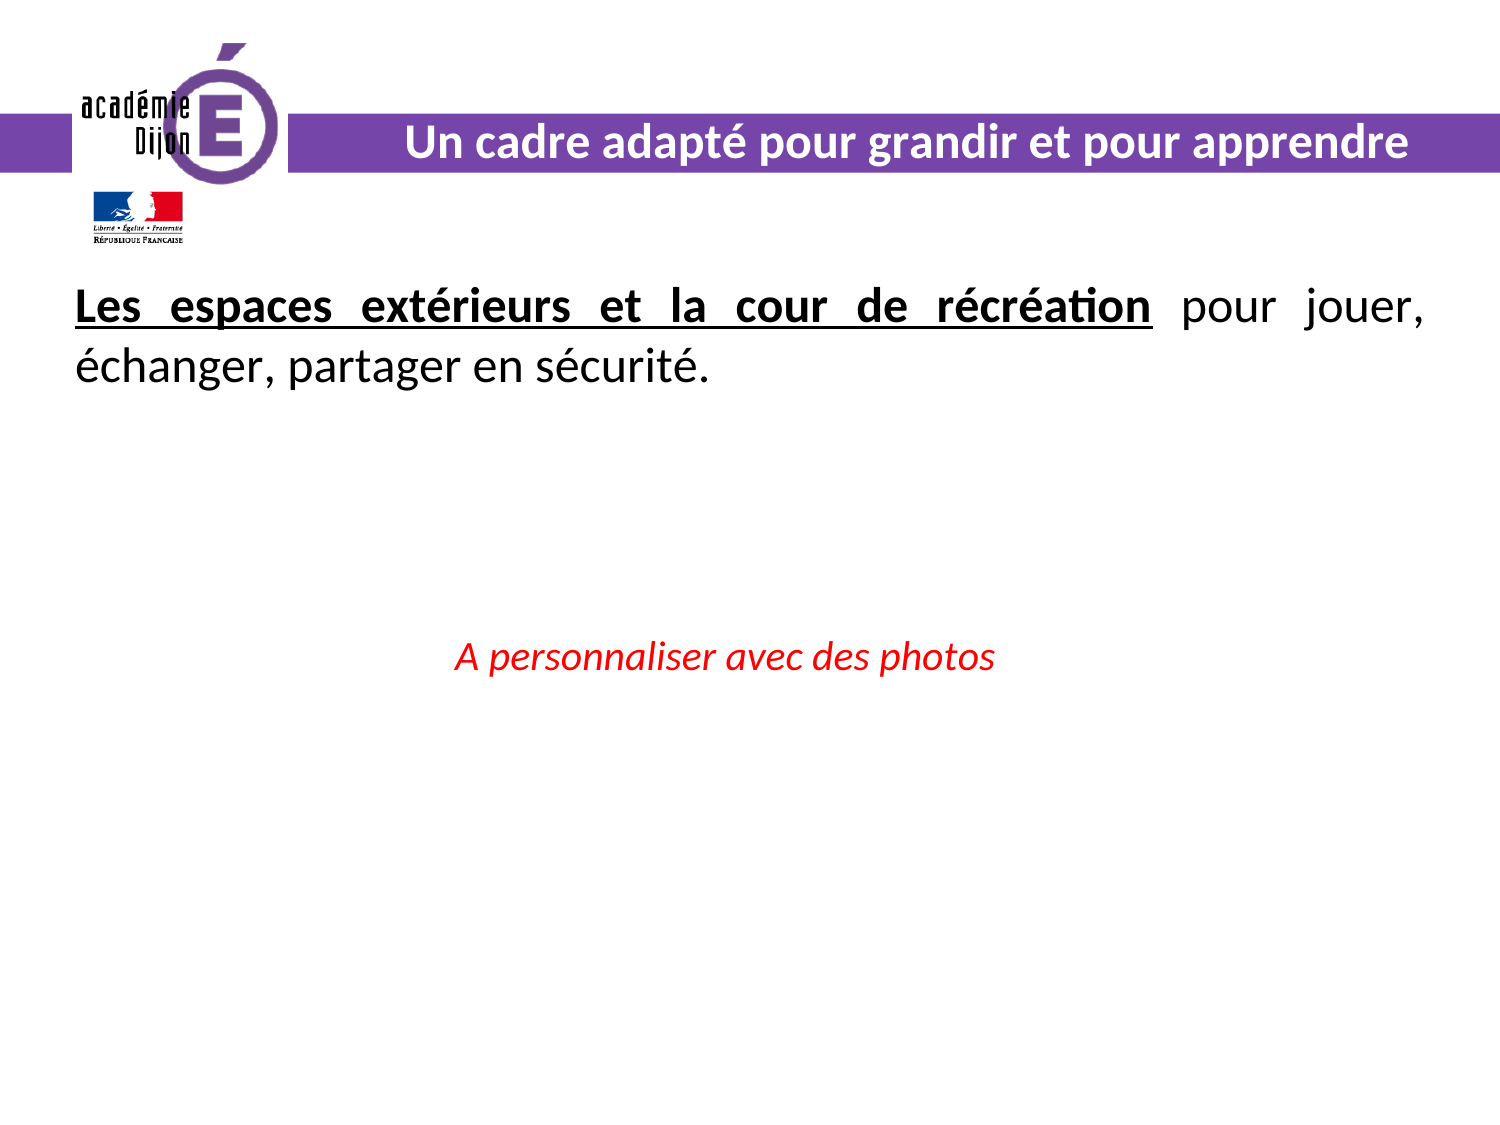

# Un cadre adapté pour grandir et pour apprendre
Les espaces extérieurs et la cour de récréation pour jouer, échanger, partager en sécurité.
A personnaliser avec des photos